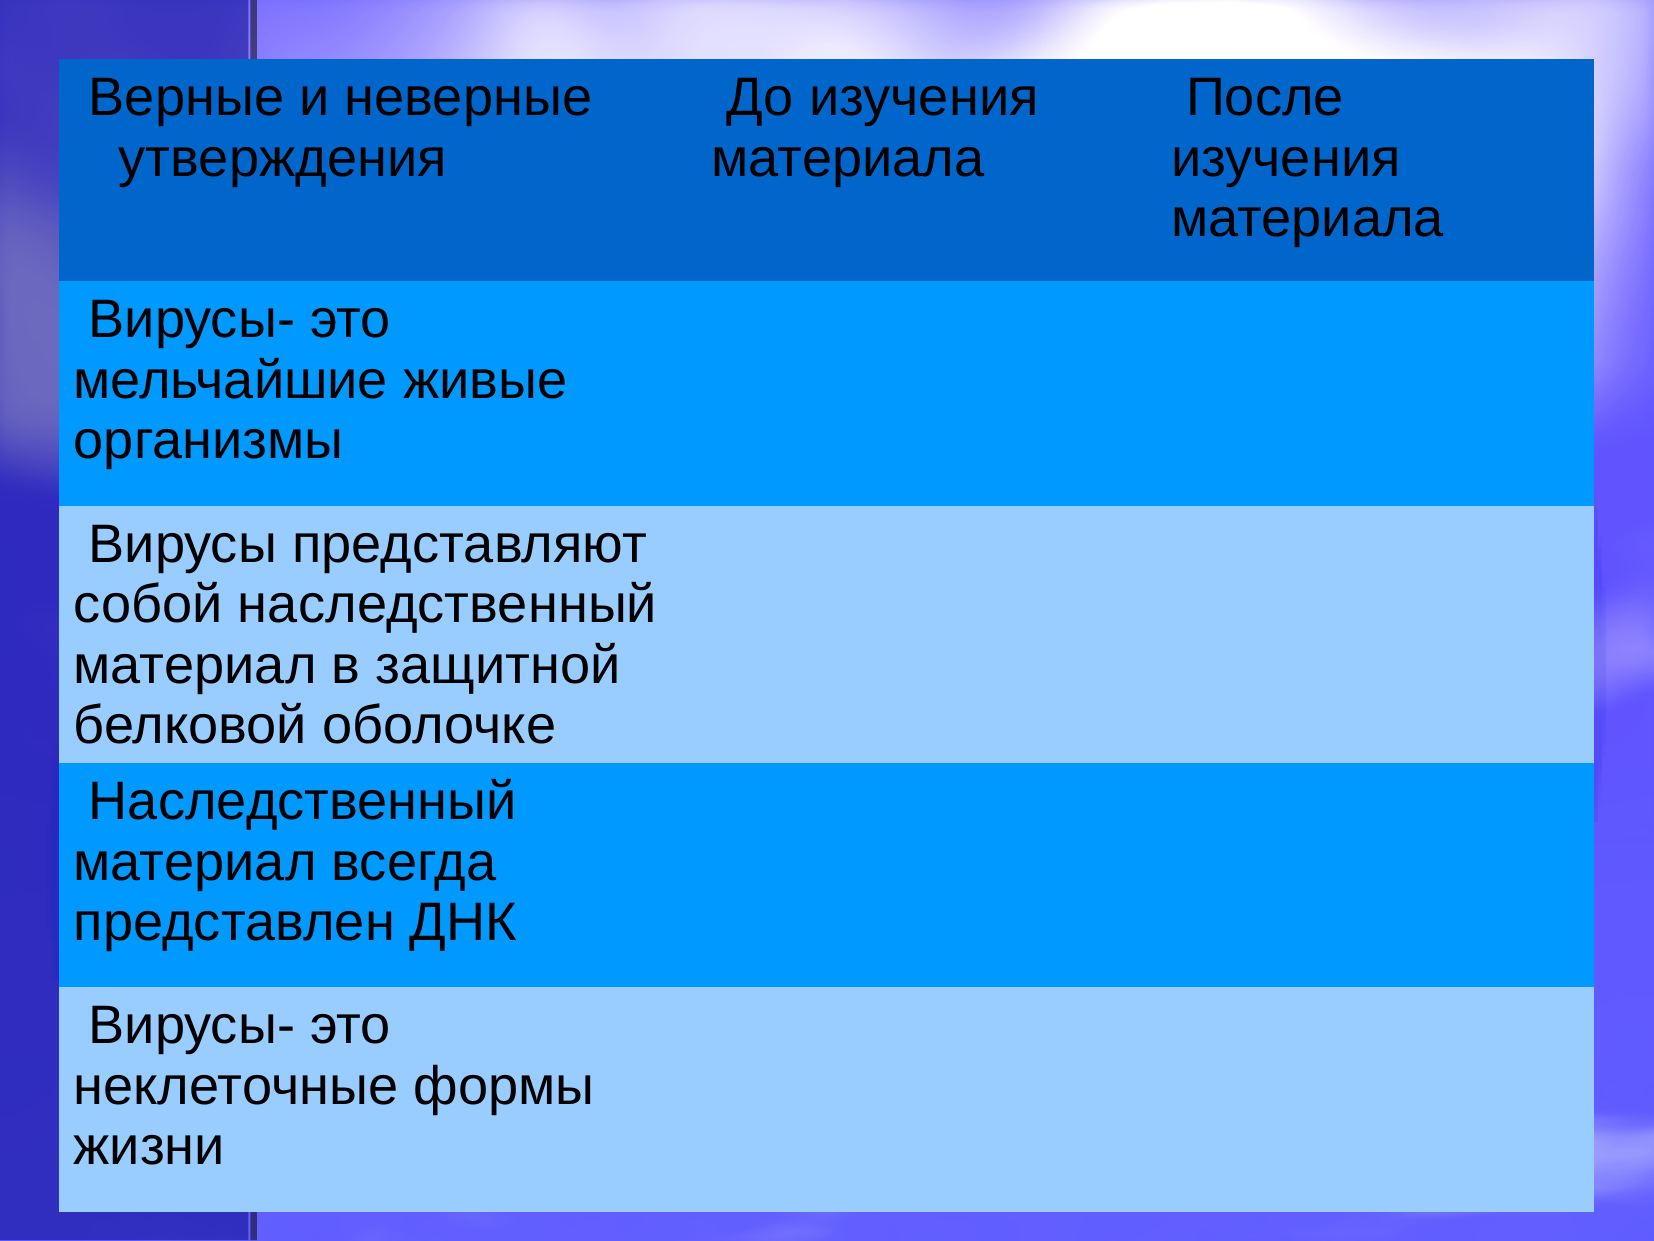

| Верные и неверные утверждения | До изучения материала | После изучения материала |
| --- | --- | --- |
| Вирусы- это мельчайшие живые организмы | | |
| Вирусы представляют собой наследственный материал в защитной белковой оболочке | | |
| Наследственный материал всегда представлен ДНК | | |
| Вирусы- это неклеточные формы жизни | | |
# .